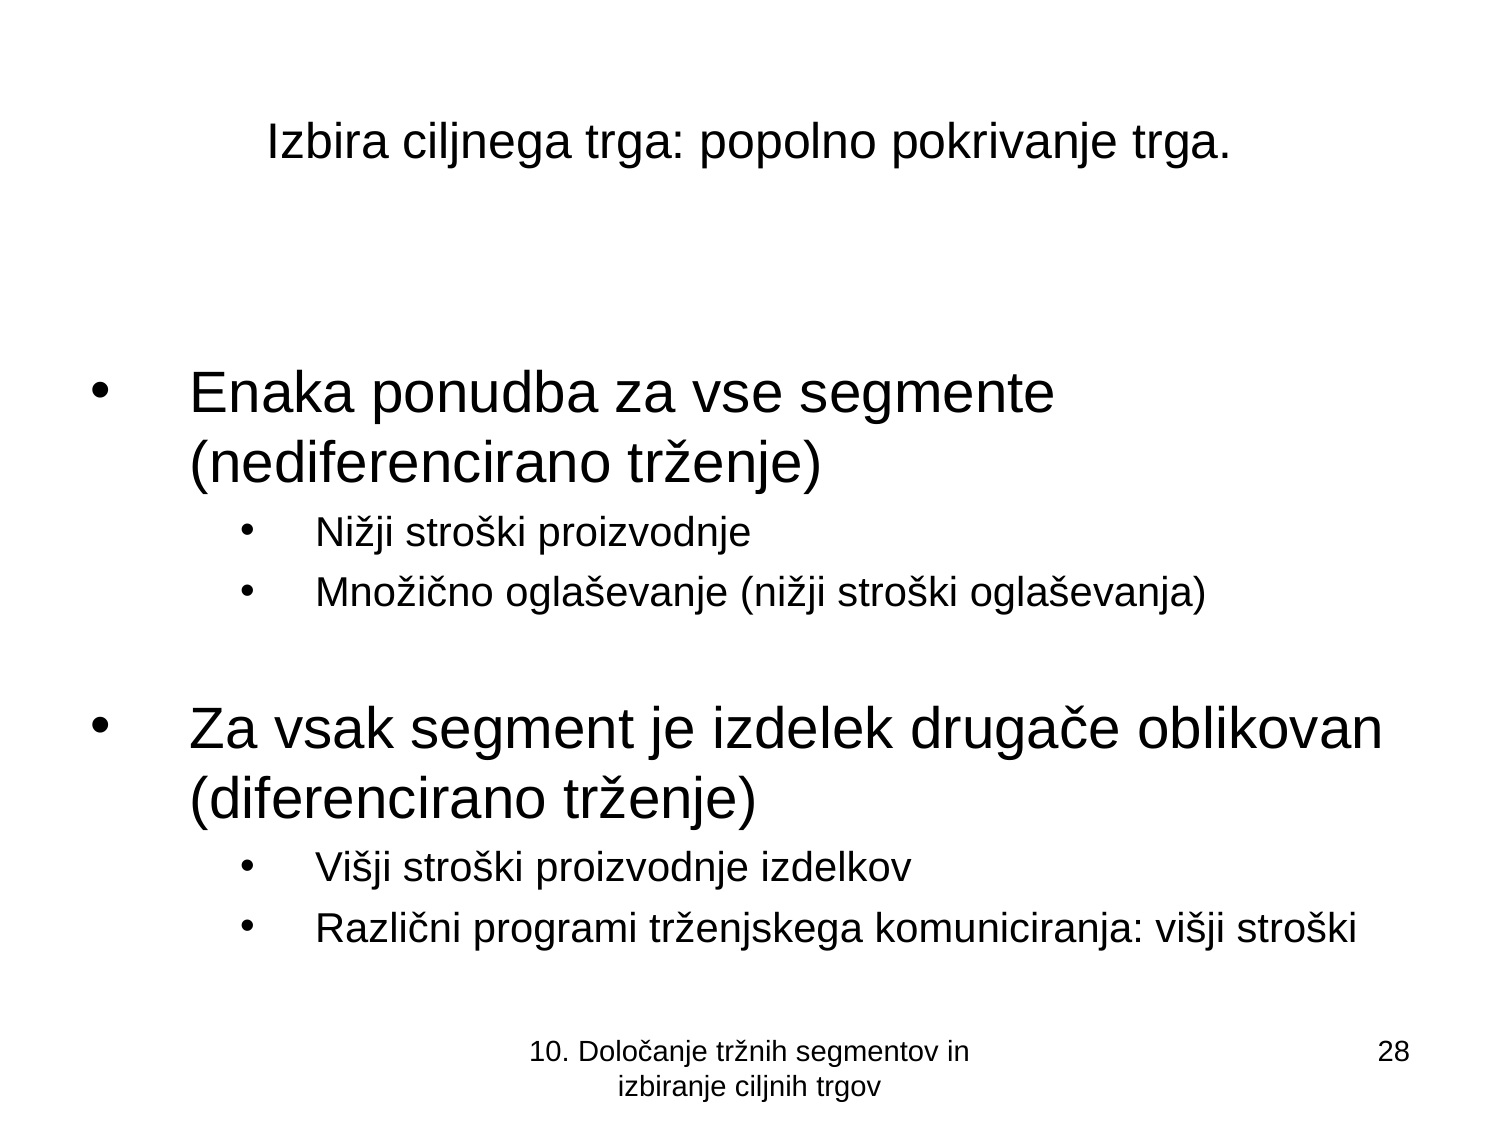

# Izbira ciljnega trga: popolno pokrivanje trga.
Enaka ponudba za vse segmente (nediferencirano trženje)
Nižji stroški proizvodnje
Množično oglaševanje (nižji stroški oglaševanja)
Za vsak segment je izdelek drugače oblikovan (diferencirano trženje)
Višji stroški proizvodnje izdelkov
Različni programi trženjskega komuniciranja: višji stroški
10. Določanje tržnih segmentov in izbiranje ciljnih trgov